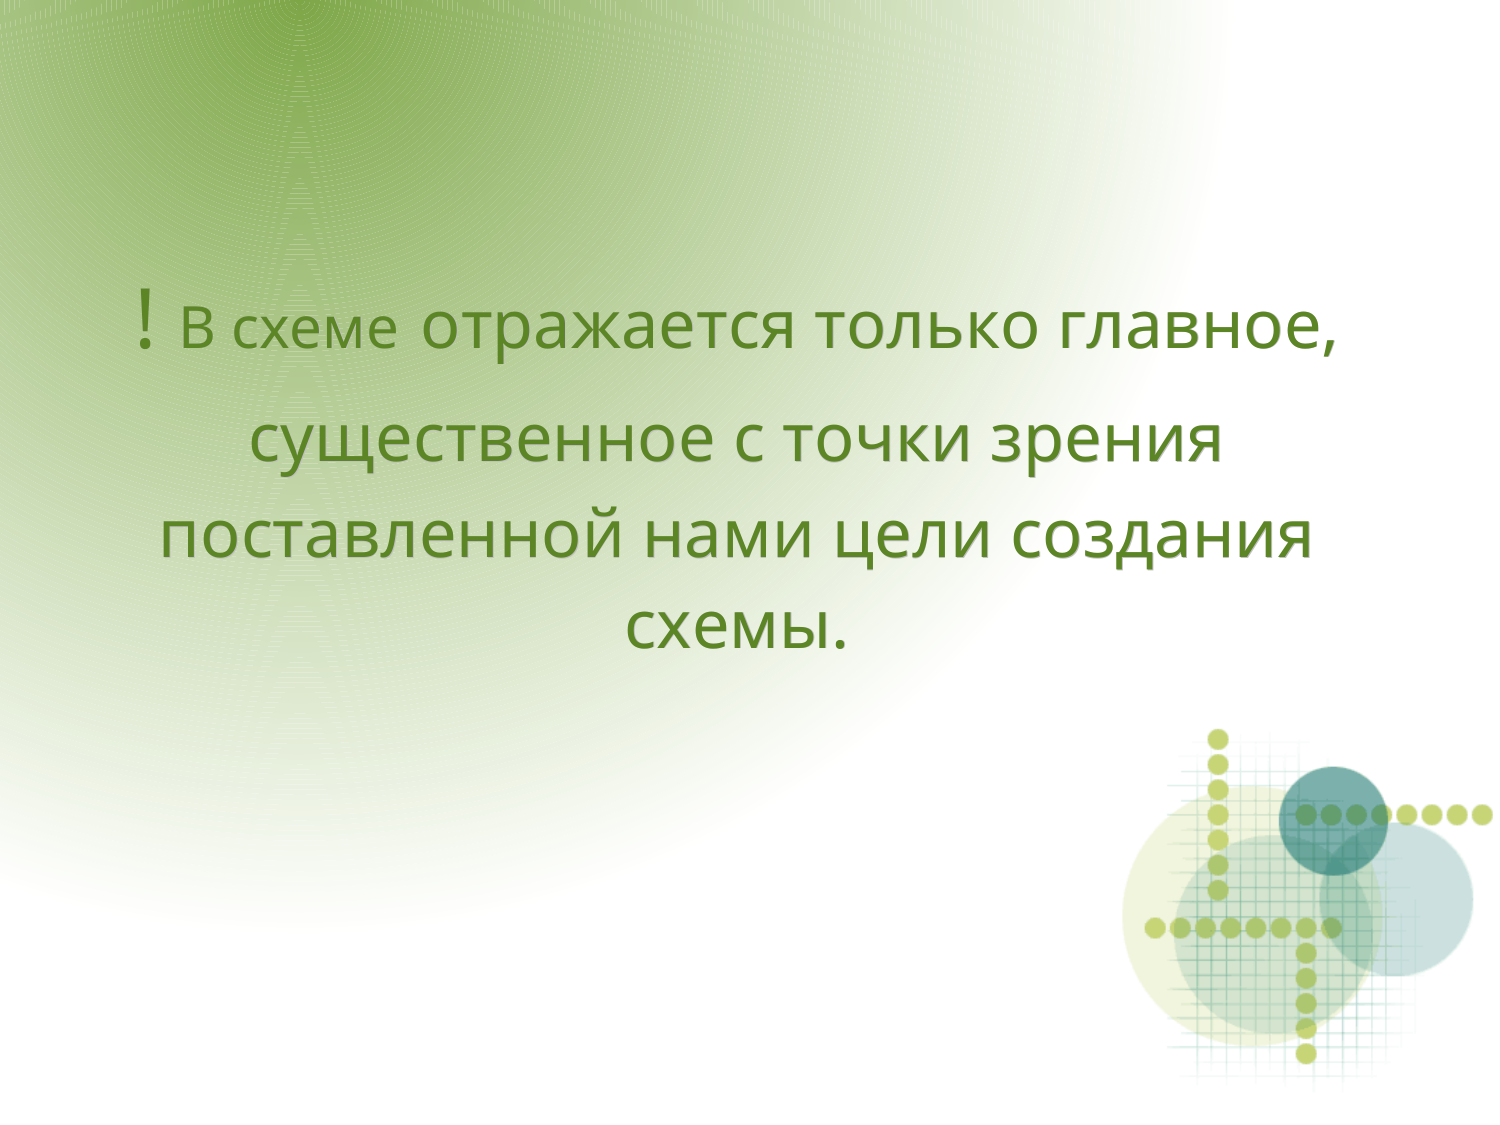

# ! В схеме отражается только главное, существенное с точки зрения поставленной нами цели создания схемы.